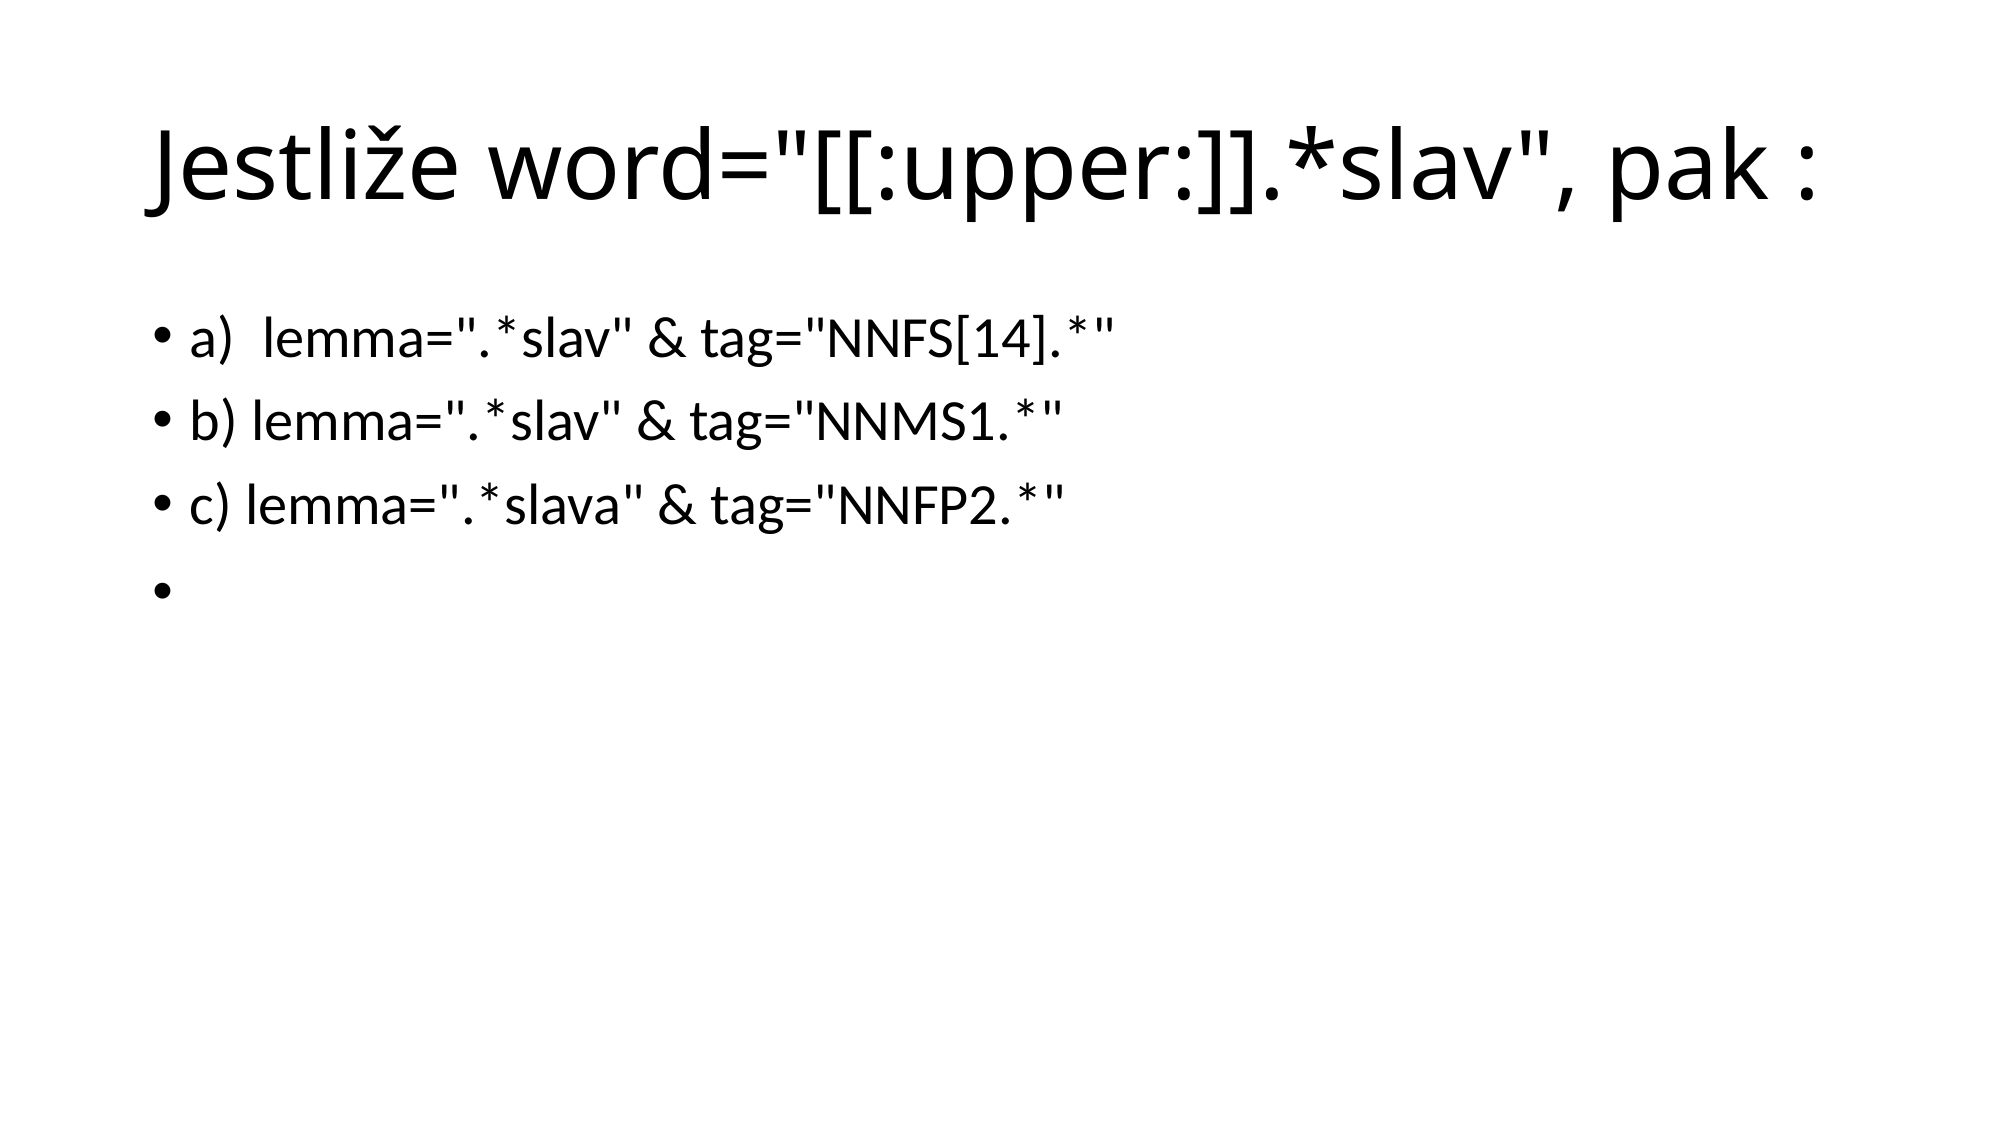

# Jestliže word="[[:upper:]].*slav", pak :
a)  lemma=".*slav" & tag="NNFS[14].*"
b) lemma=".*slav" & tag="NNMS1.*"
c) lemma=".*slava" & tag="NNFP2.*"